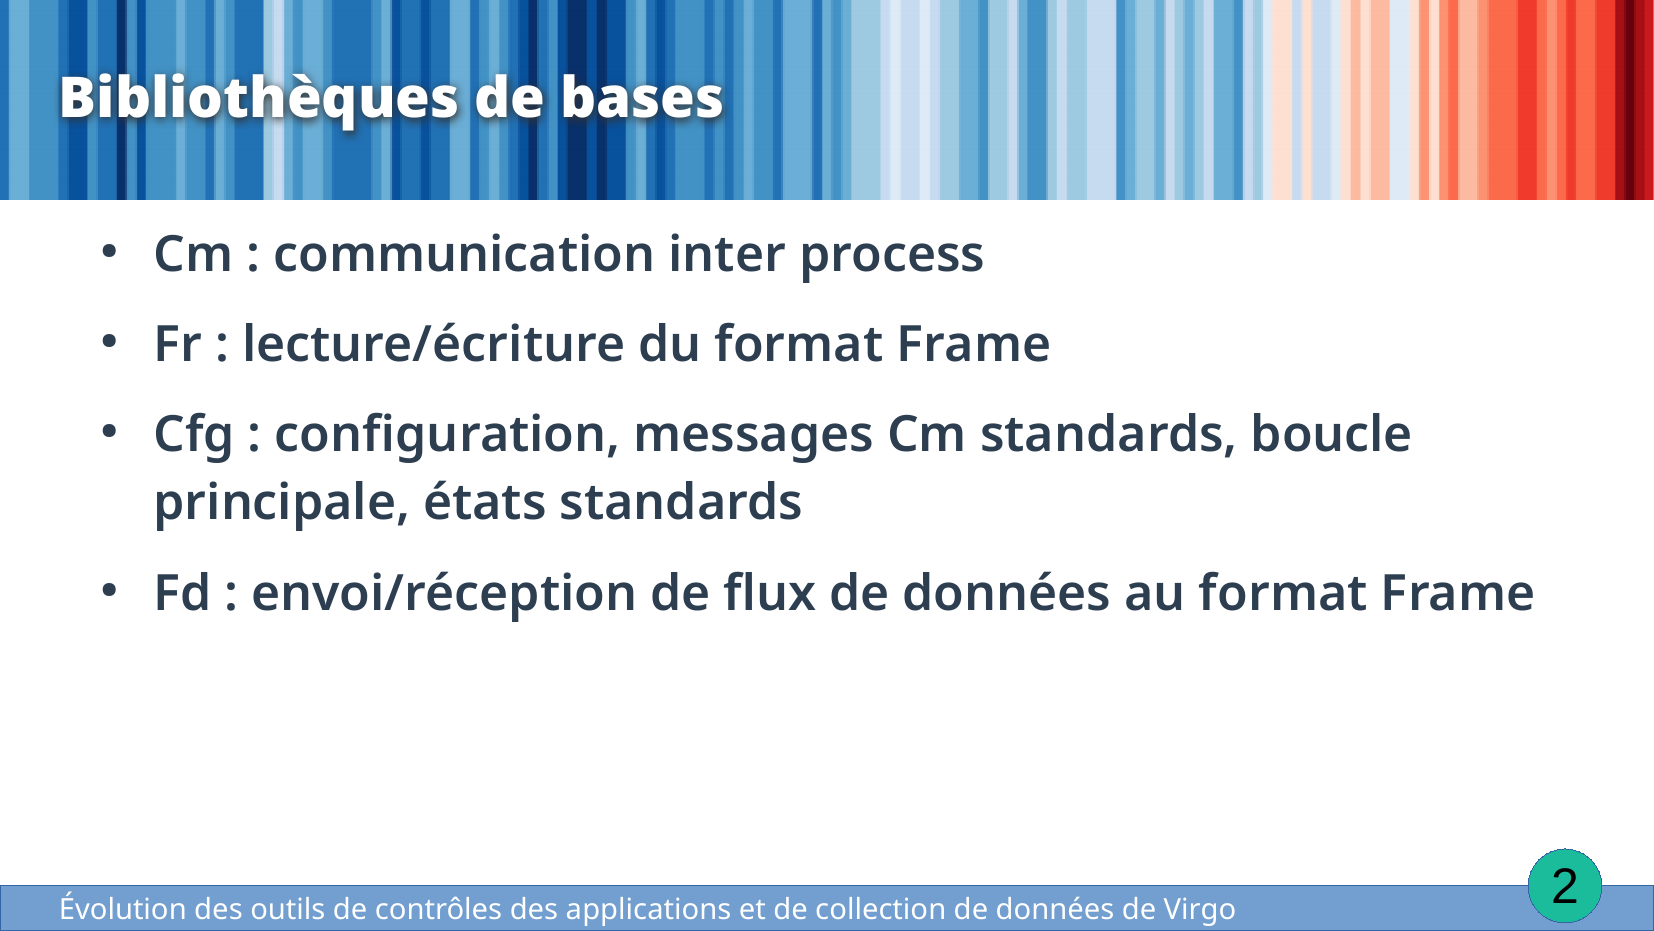

# Bibliothèques de bases
Cm : communication inter process
Fr : lecture/écriture du format Frame
Cfg : configuration, messages Cm standards, boucle principale, états standards
Fd : envoi/réception de flux de données au format Frame
Évolution des outils de contrôles des applications et de collection de données de Virgo